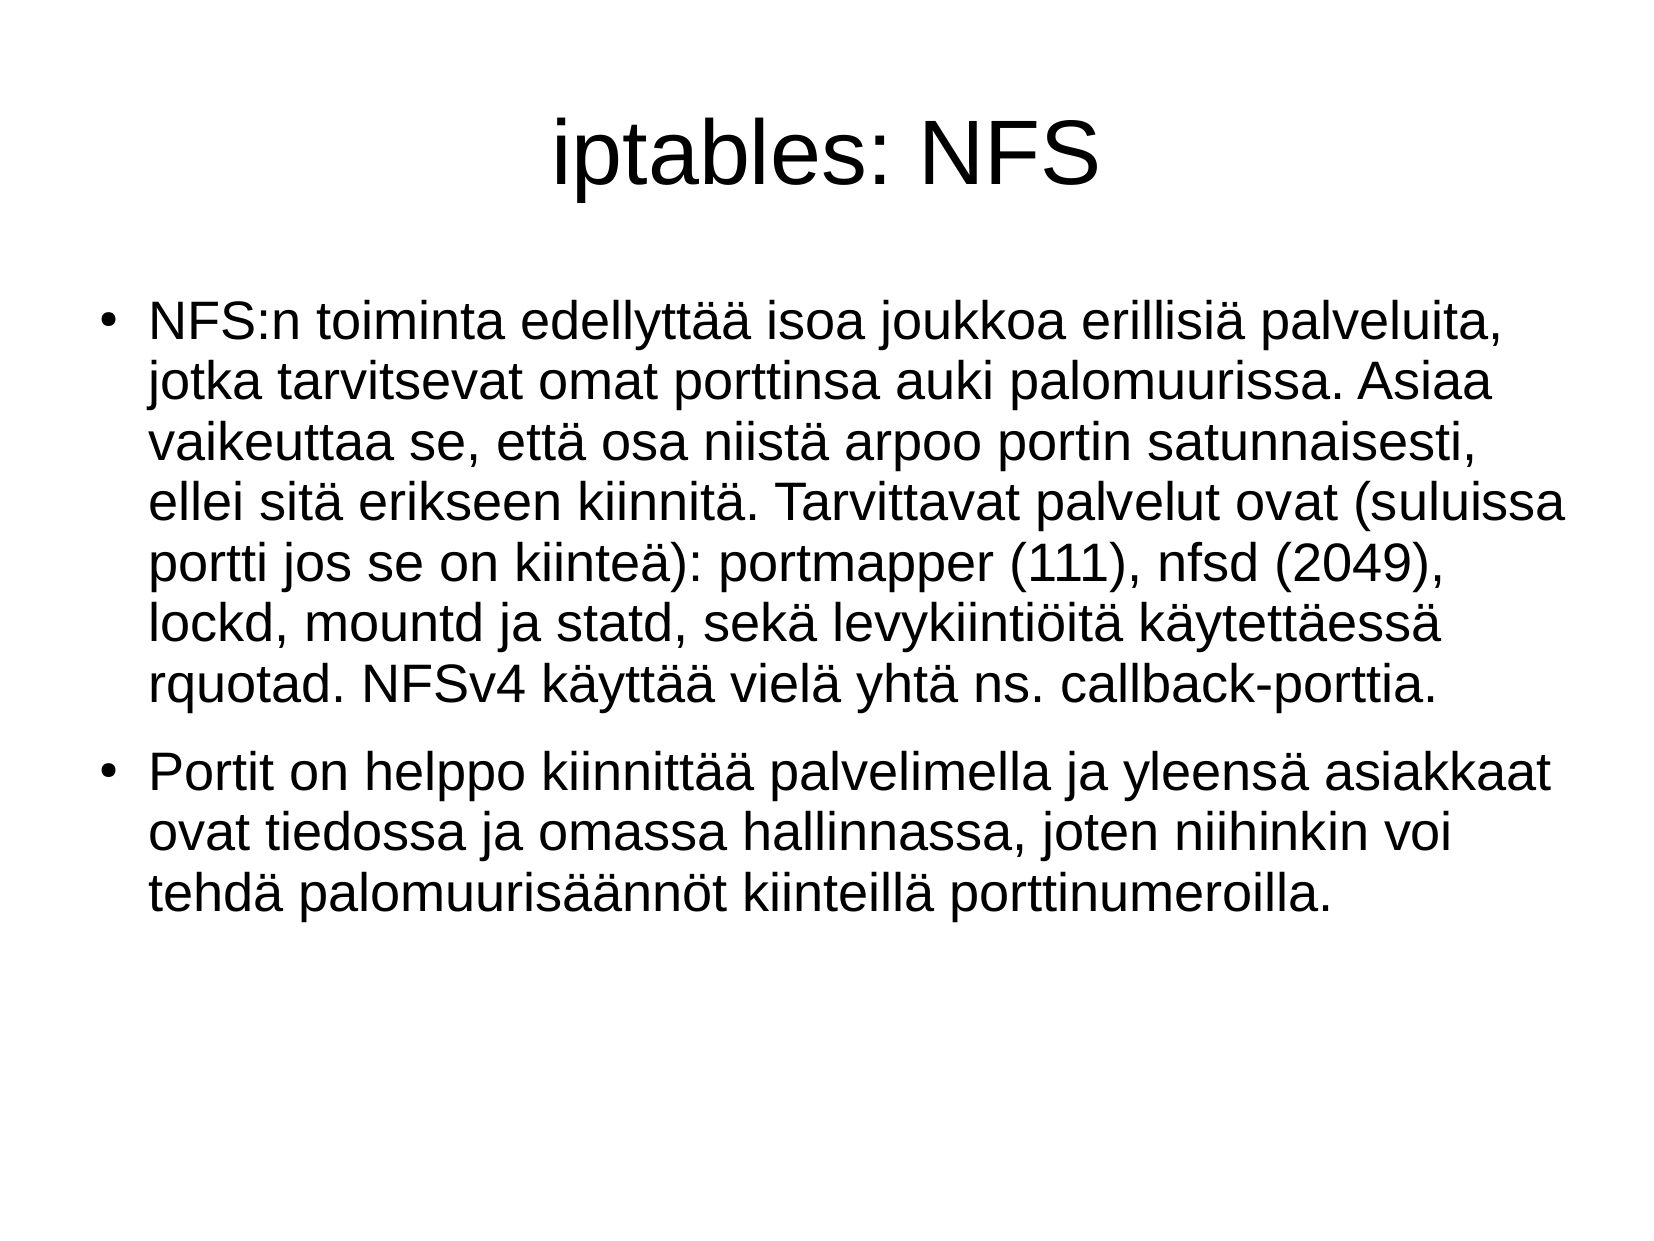

# iptables: NFS
NFS:n toiminta edellyttää isoa joukkoa erillisiä palveluita, jotka tarvitsevat omat porttinsa auki palomuurissa. Asiaa vaikeuttaa se, että osa niistä arpoo portin satunnaisesti, ellei sitä erikseen kiinnitä. Tarvittavat palvelut ovat (suluissa portti jos se on kiinteä): portmapper (111), nfsd (2049), lockd, mountd ja statd, sekä levykiintiöitä käytettäessä rquotad. NFSv4 käyttää vielä yhtä ns. callback-porttia.
Portit on helppo kiinnittää palvelimella ja yleensä asiakkaat ovat tiedossa ja omassa hallinnassa, joten niihinkin voi tehdä palomuurisäännöt kiinteillä porttinumeroilla.